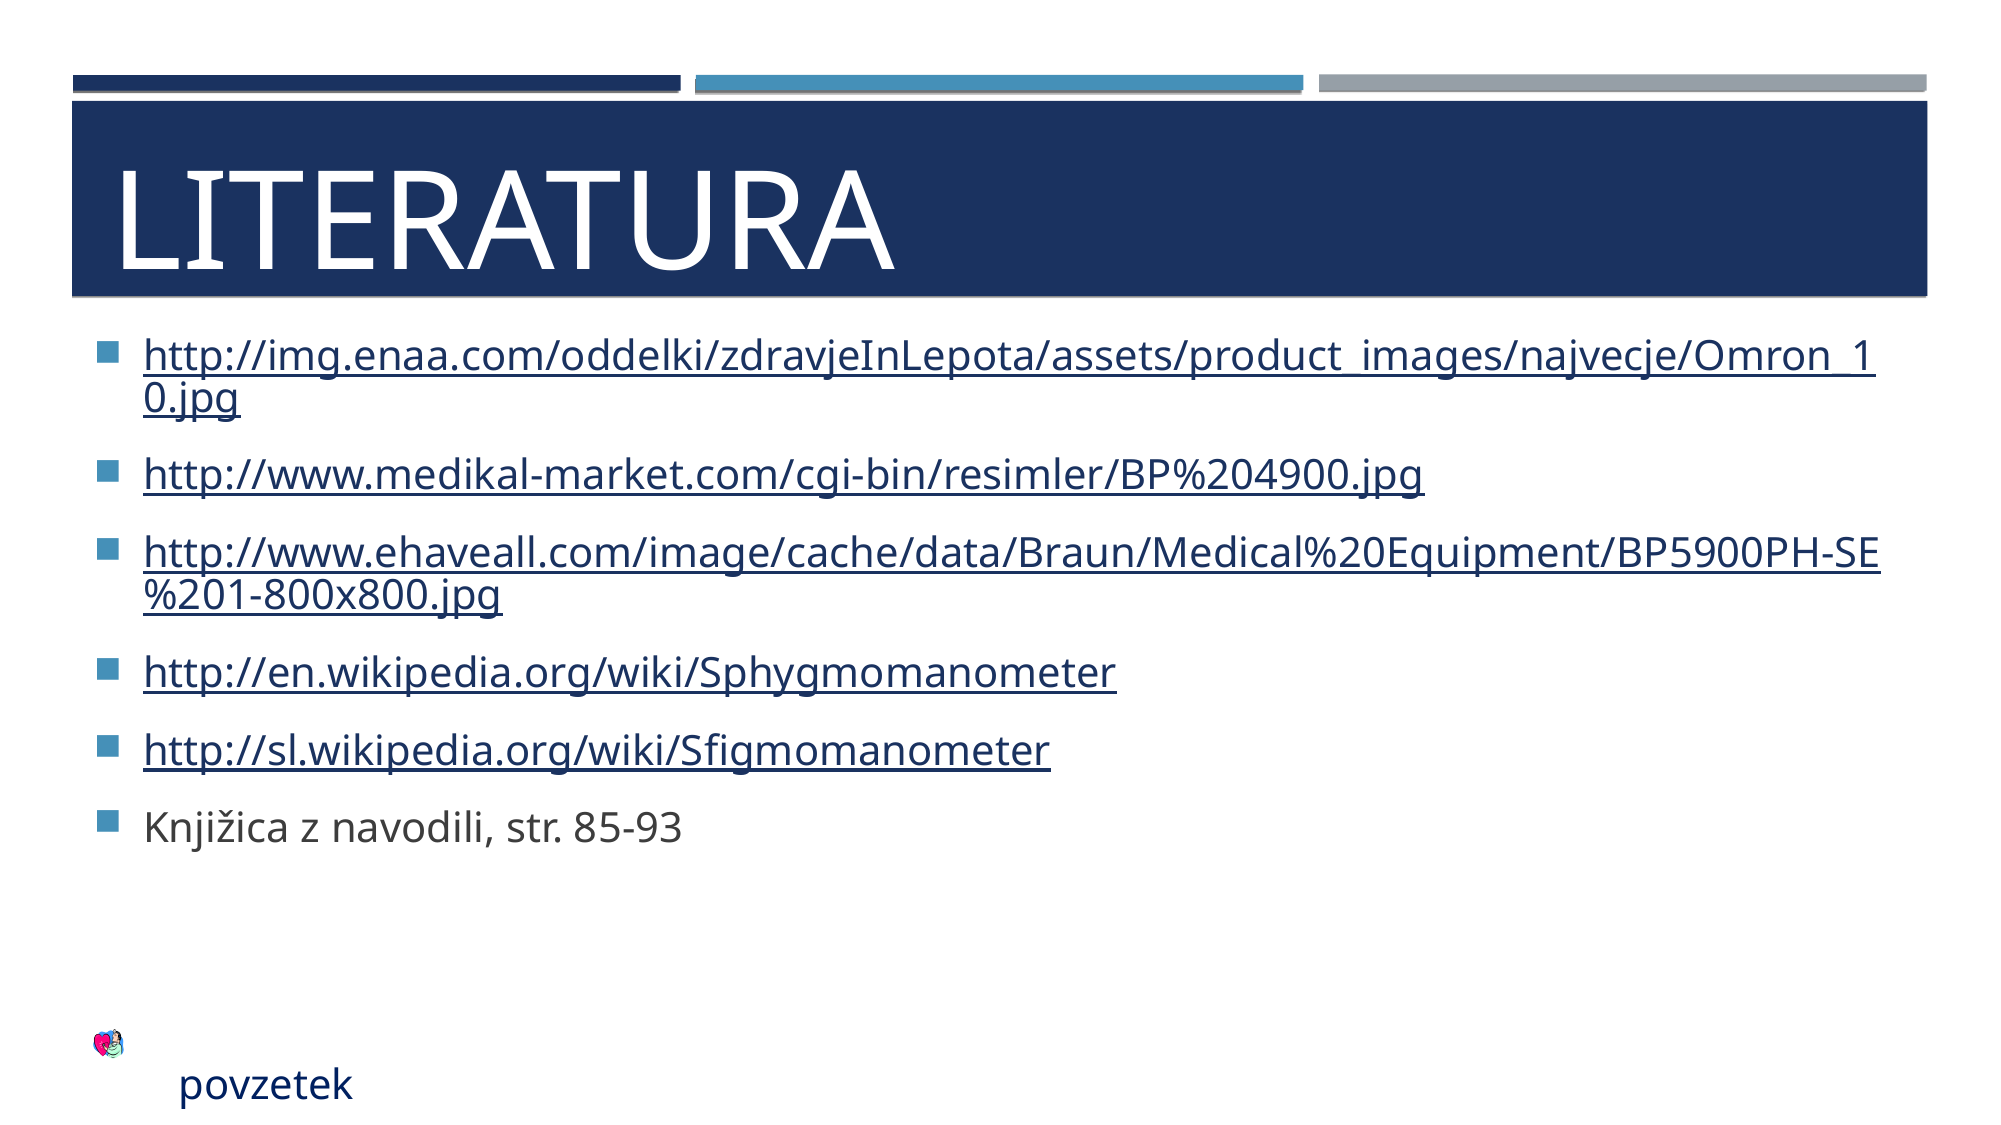

# LITERATURA
http://img.enaa.com/oddelki/zdravjeInLepota/assets/product_images/najvecje/Omron_10.jpg
http://www.medikal-market.com/cgi-bin/resimler/BP%204900.jpg
http://www.ehaveall.com/image/cache/data/Braun/Medical%20Equipment/BP5900PH-SE%201-800x800.jpg
http://en.wikipedia.org/wiki/Sphygmomanometer
http://sl.wikipedia.org/wiki/Sfigmomanometer
Knjižica z navodili, str. 85-93
 povzetek